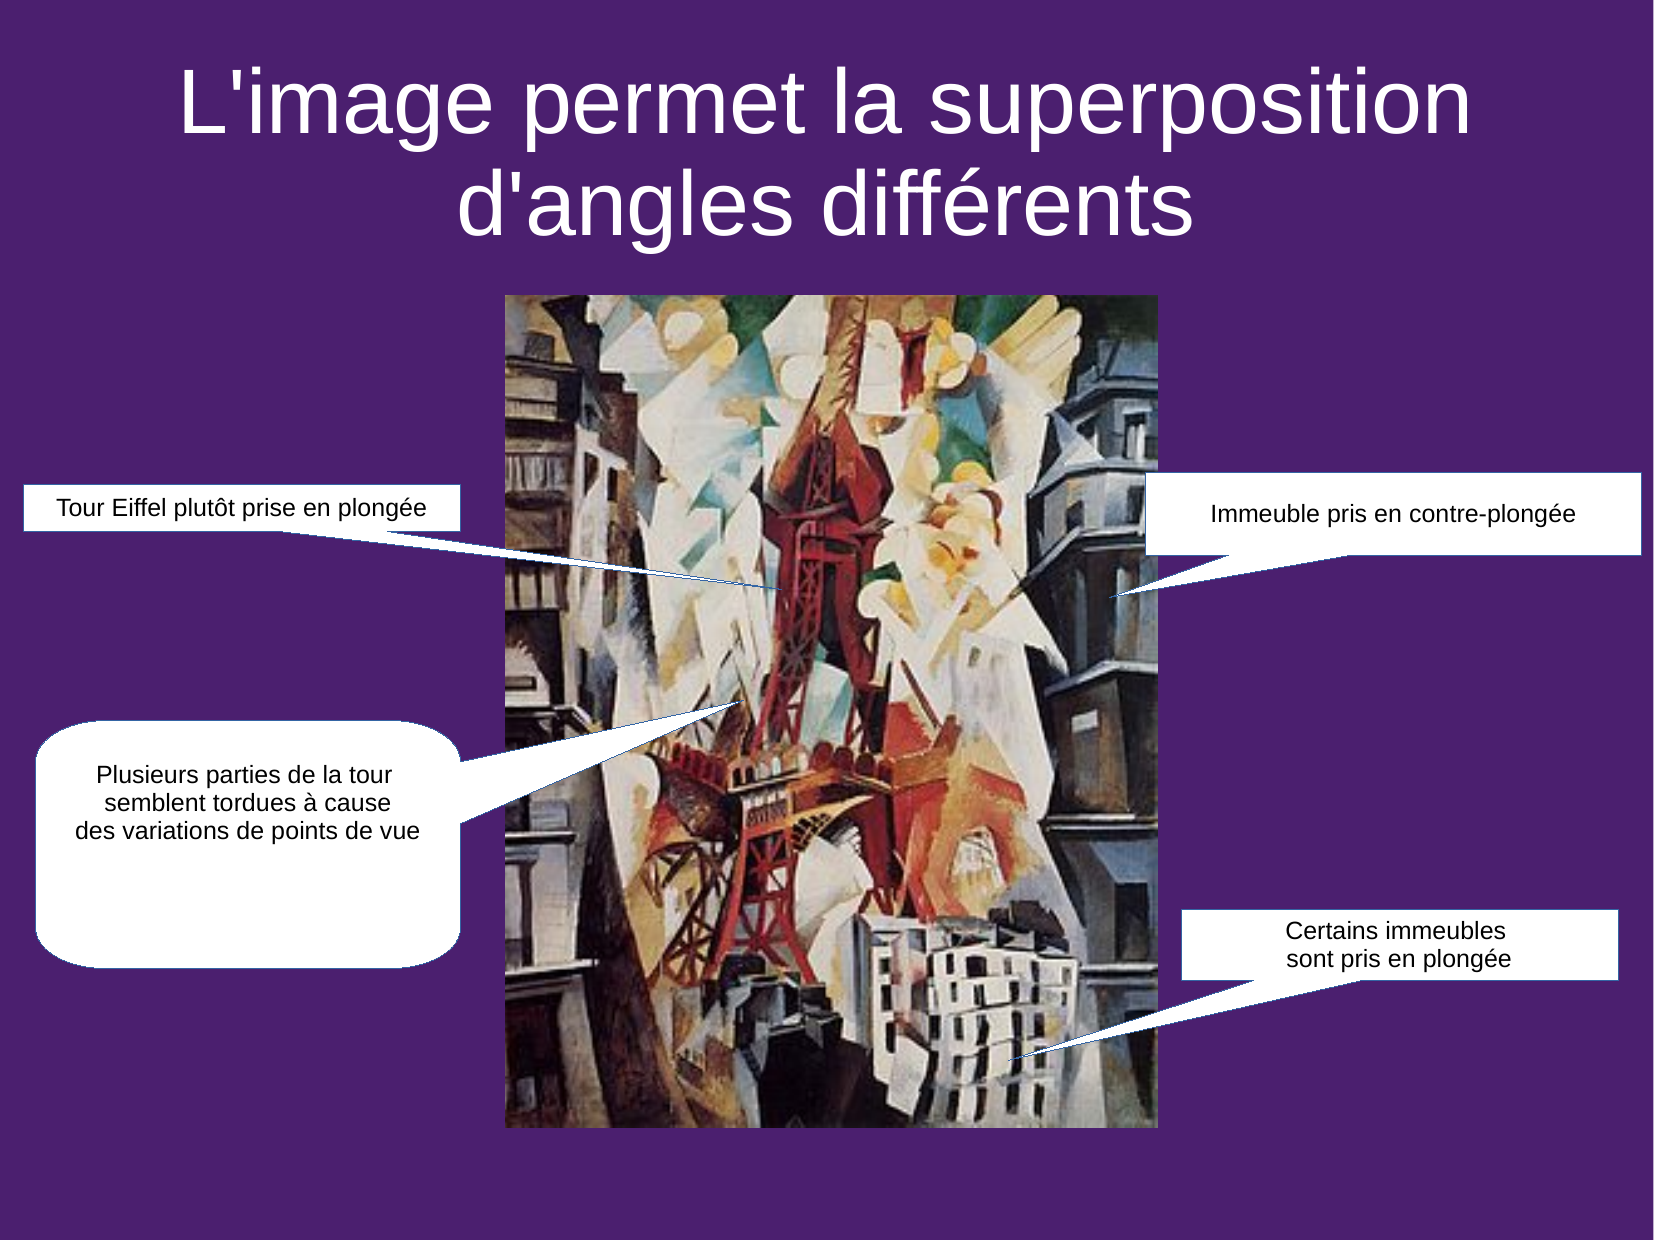

# L'image permet la superposition d'angles différents
Immeuble pris en contre-plongée
Tour Eiffel plutôt prise en plongée
Plusieurs parties de la tour
semblent tordues à cause
des variations de points de vue
Certains immeubles
sont pris en plongée